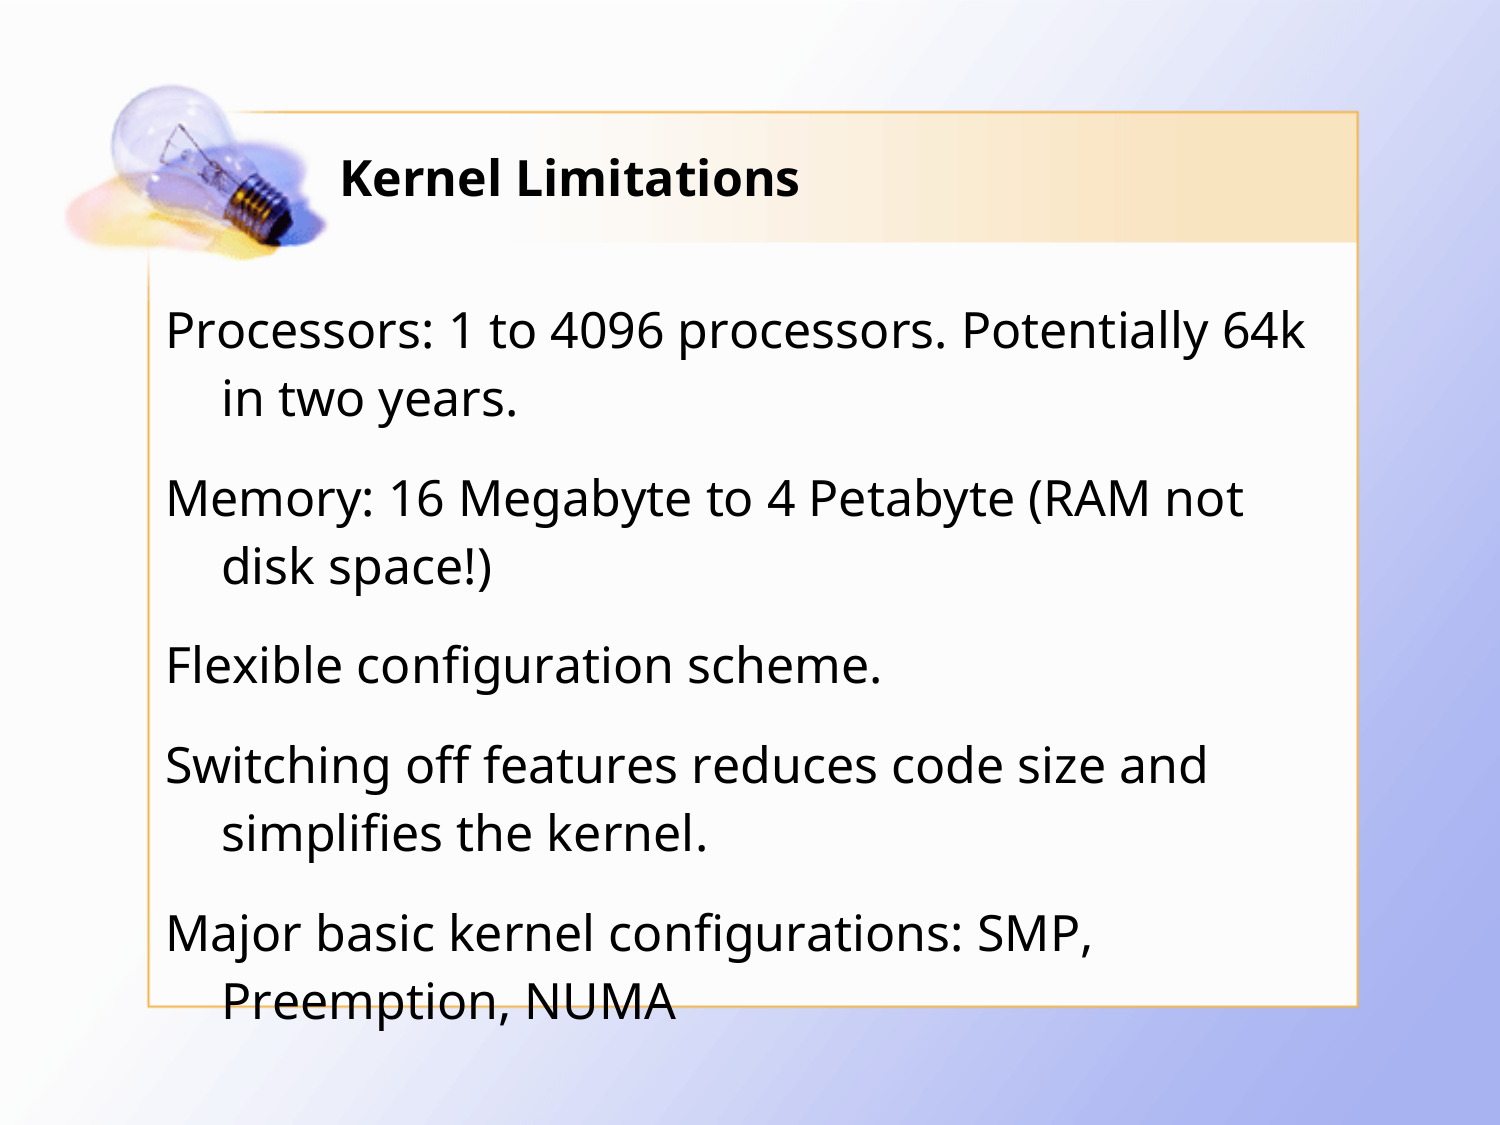

# Kernel Limitations
Processors: 1 to 4096 processors. Potentially 64k in two years.
Memory: 16 Megabyte to 4 Petabyte (RAM not disk space!)
Flexible configuration scheme.
Switching off features reduces code size and simplifies the kernel.
Major basic kernel configurations: SMP, Preemption, NUMA